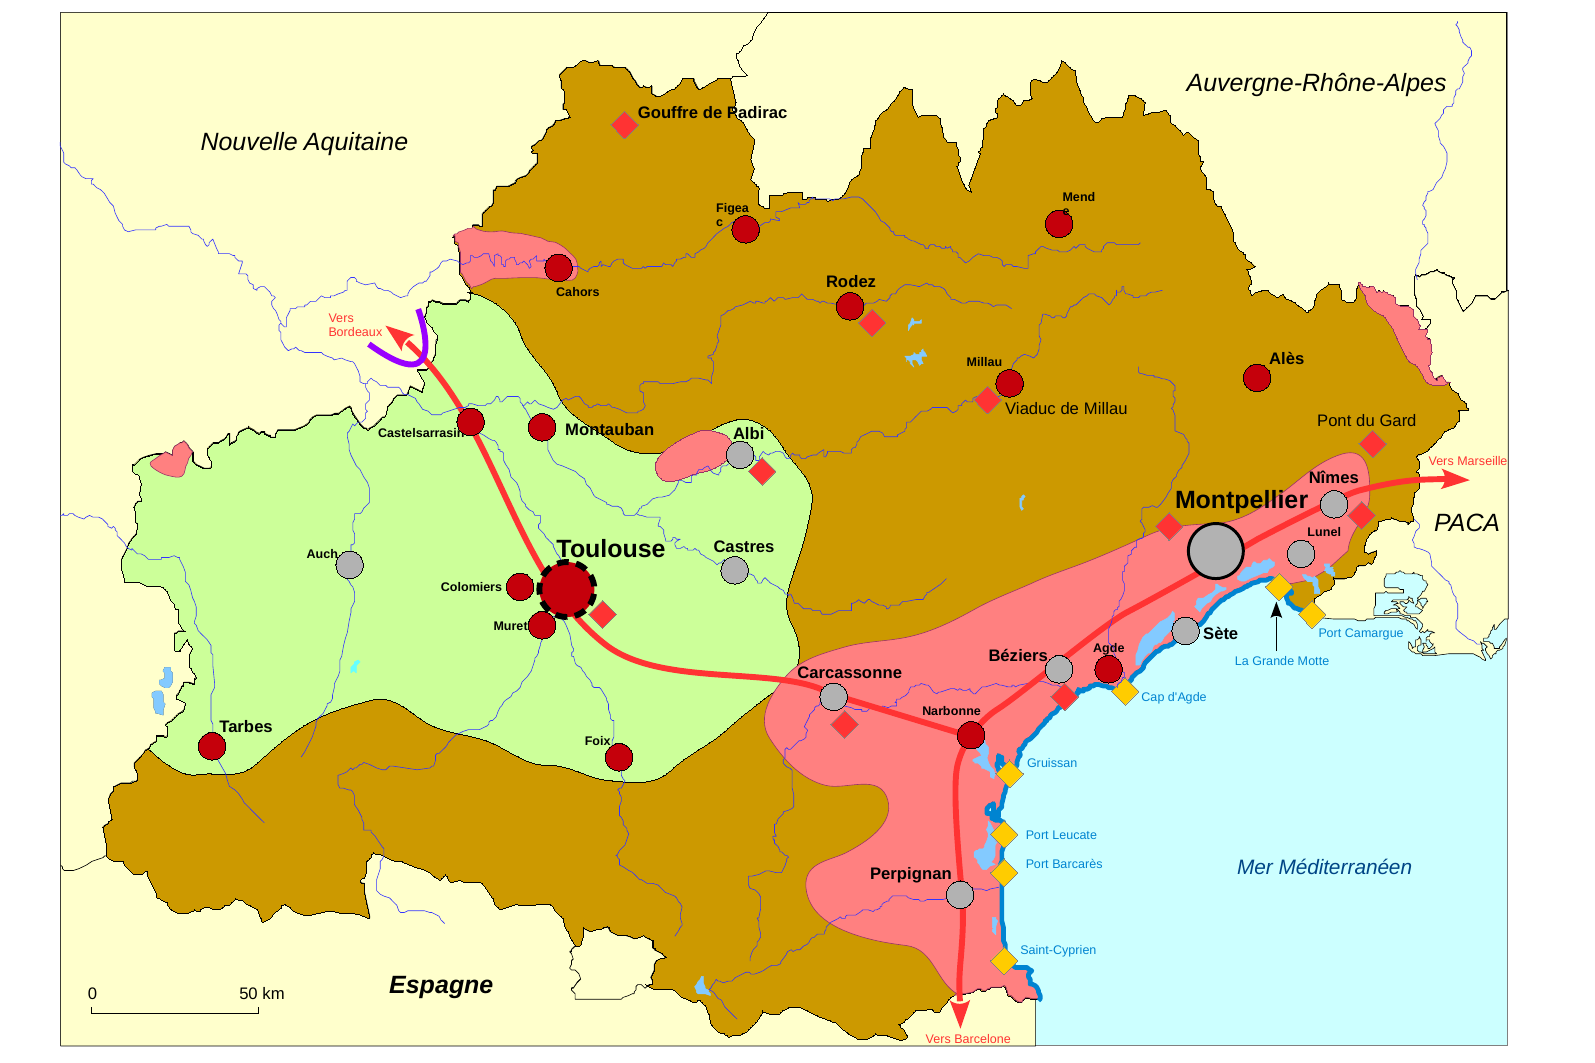

Auvergne-Rhône-Alpes
Gouffre de Padirac
Nouvelle Aquitaine
Mende
Figeac
Rodez
Cahors
Vers Bordeaux
Alès
Millau
Viaduc de Millau
Pont du Gard
Montauban
Albi
Castelsarrasin
Vers Marseille
Nîmes
Montpellier
PACA
Lunel
Toulouse
Castres
Auch
Colomiers
Muret
Sète
Port Camargue
Agde
Béziers
La Grande Motte
Carcassonne
Cap d'Agde
Narbonne
Tarbes
Foix
Gruissan
Port Leucate
Mer Méditerranéen
Port Barcarès
Perpignan
Saint-Cyprien
Espagne
0 50 km
Vers Barcelone